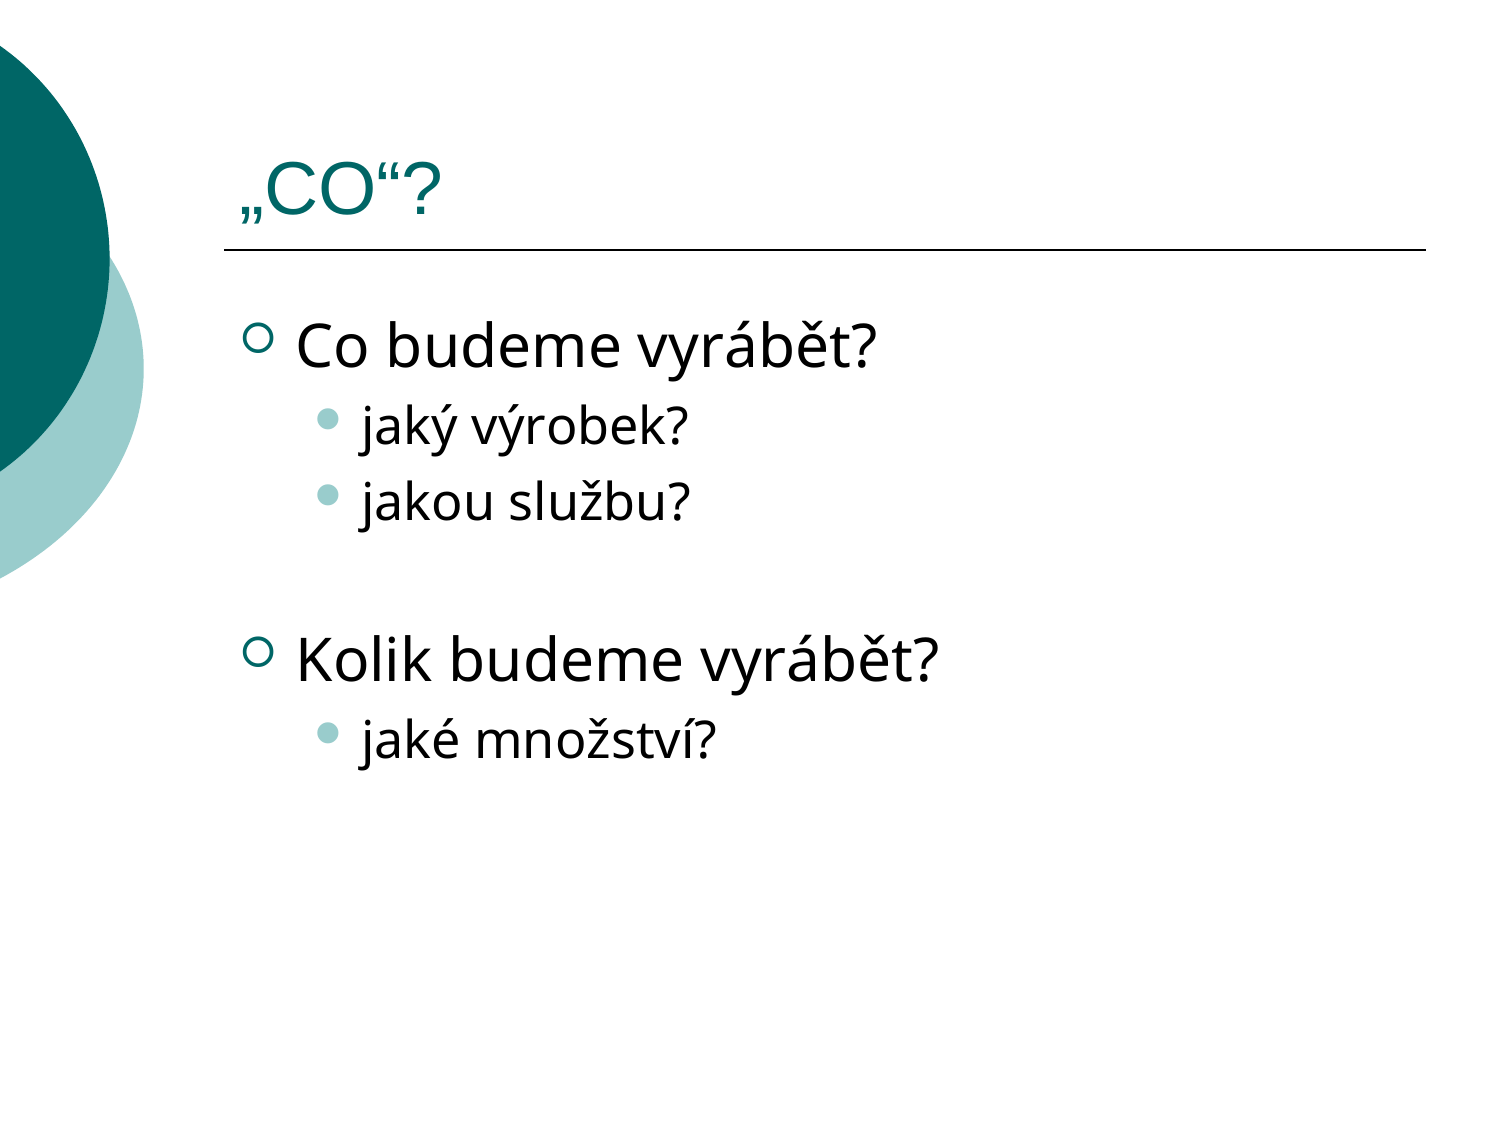

# „CO“?
Co budeme vyrábět?
jaký výrobek?
jakou službu?
Kolik budeme vyrábět?
jaké množství?